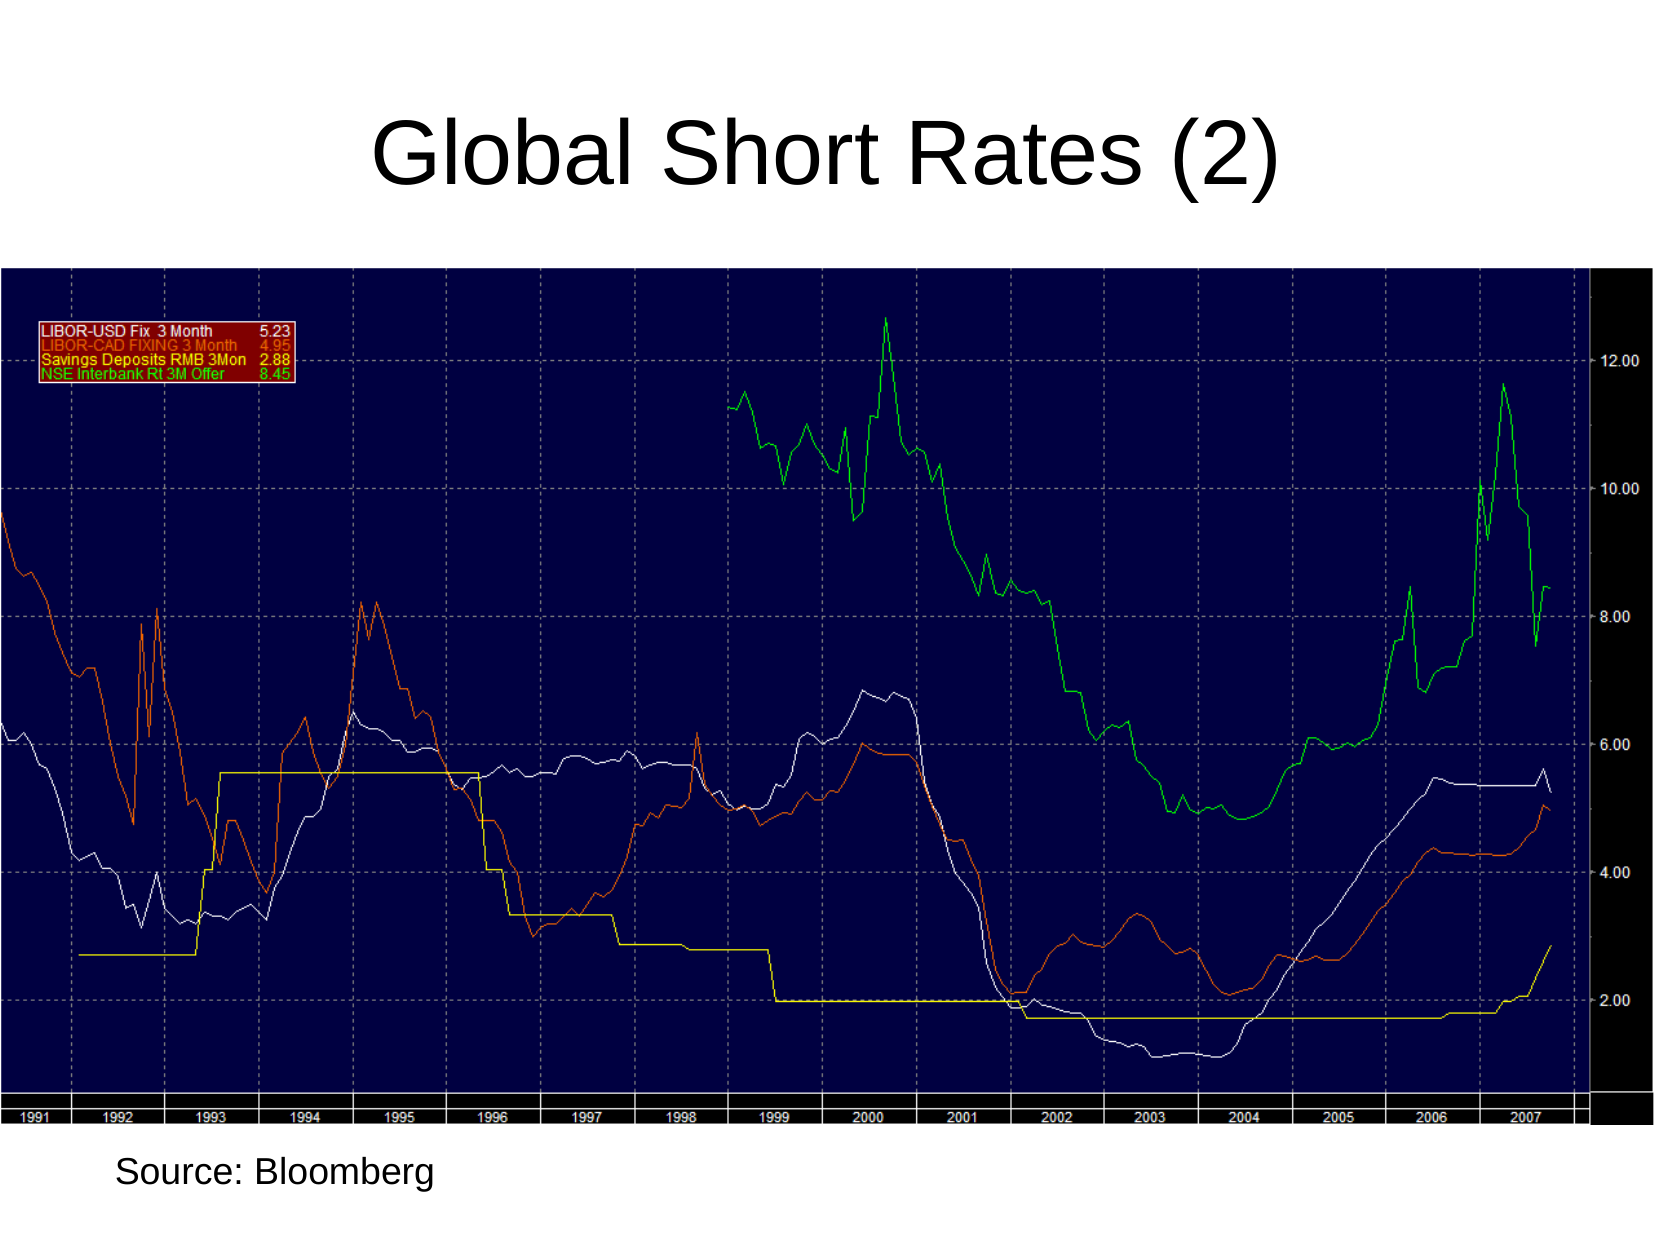

# Global Short Rates (2)
Source: Bloomberg